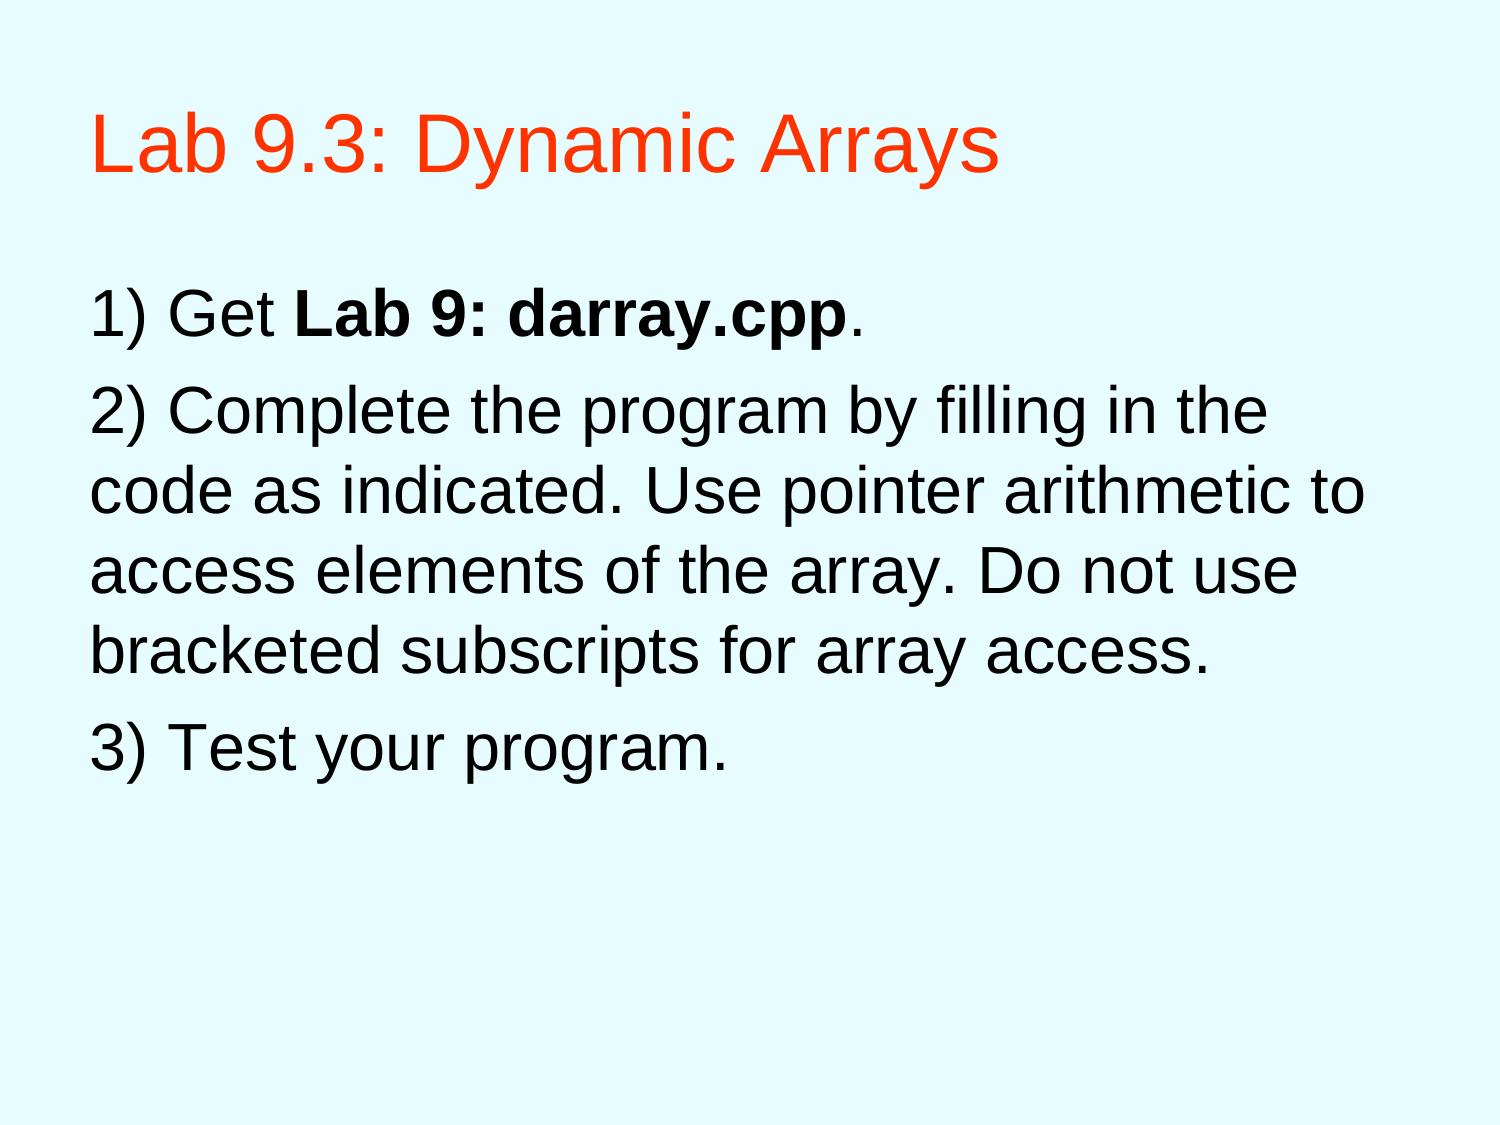

# Lab 9.3: Dynamic Arrays
 Get Lab 9: darray.cpp.
 Complete the program by filling in the code as indicated. Use pointer arithmetic to access elements of the array. Do not use bracketed subscripts for array access.
 Test your program.